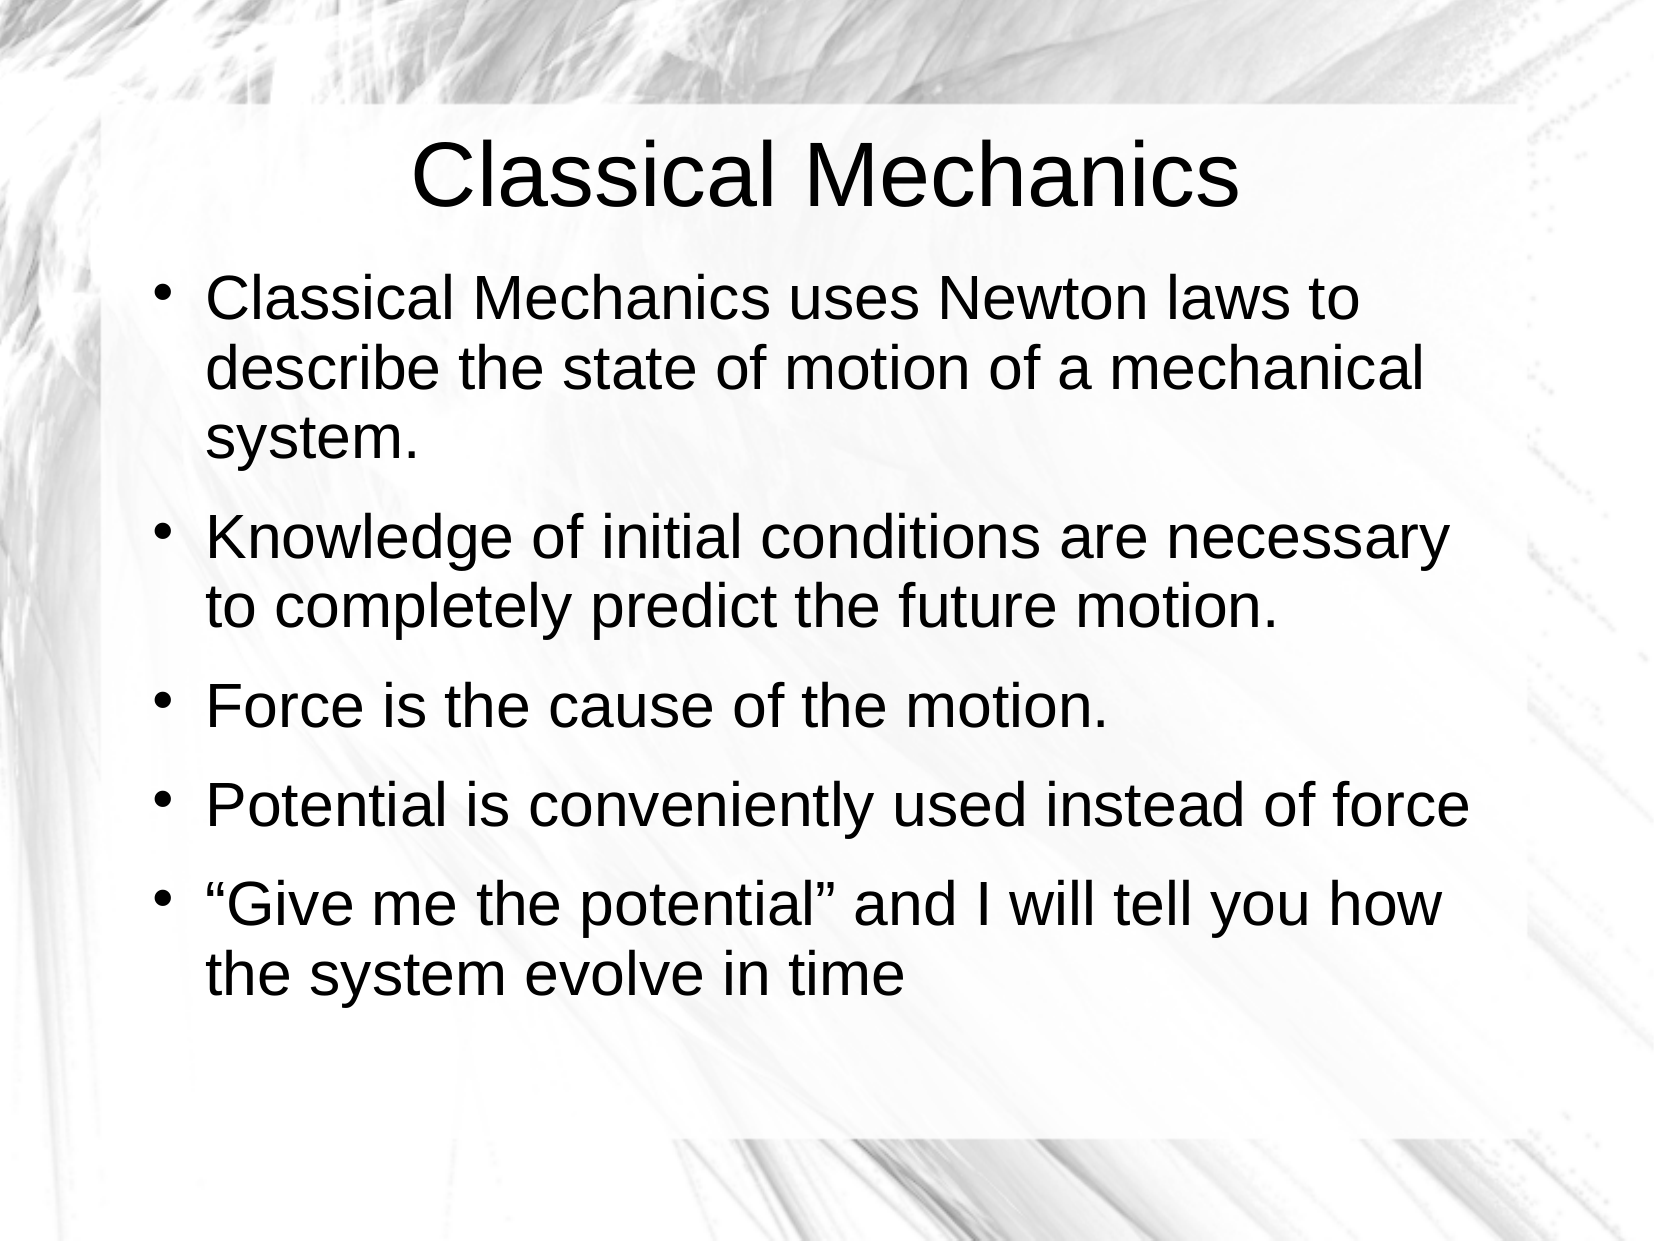

# Classical Mechanics
Classical Mechanics uses Newton laws to describe the state of motion of a mechanical system.
Knowledge of initial conditions are necessary to completely predict the future motion.
Force is the cause of the motion.
Potential is conveniently used instead of force
“Give me the potential” and I will tell you how the system evolve in time